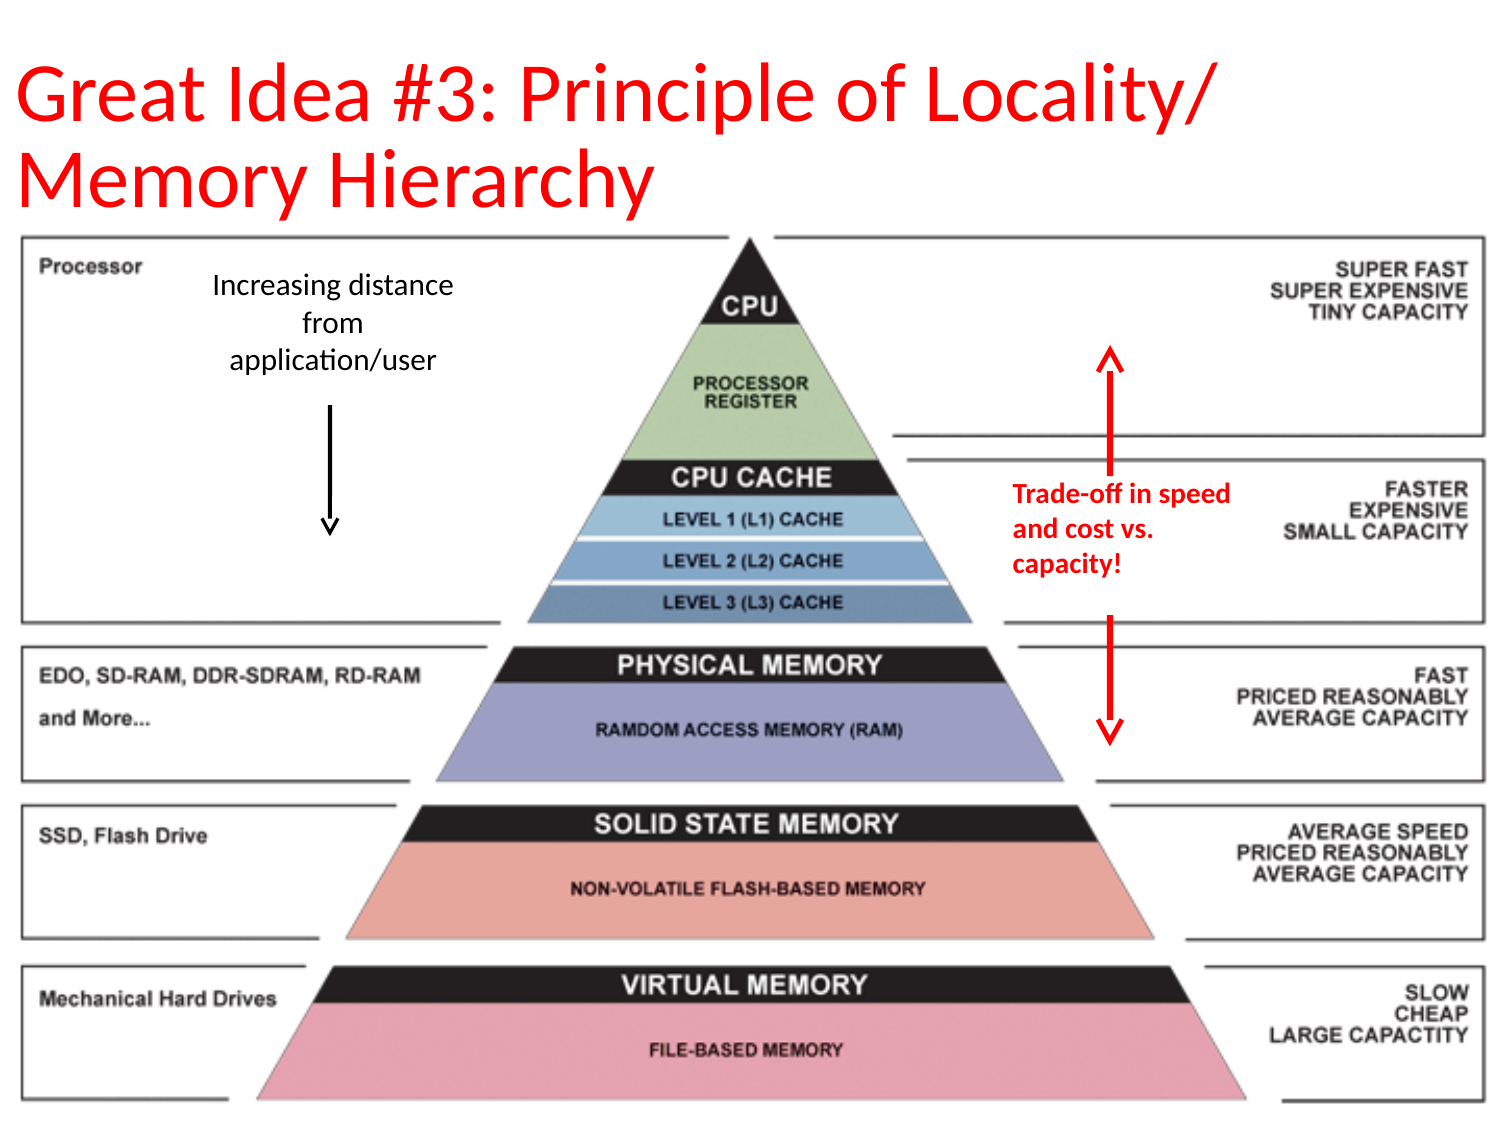

# Great Idea #3: Principle of Locality/ Memory Hierarchy
Increasing distance from application/user
Trade-off in speed and cost vs. capacity!
8/12/2014
Summer 2014 -- Lecture #29